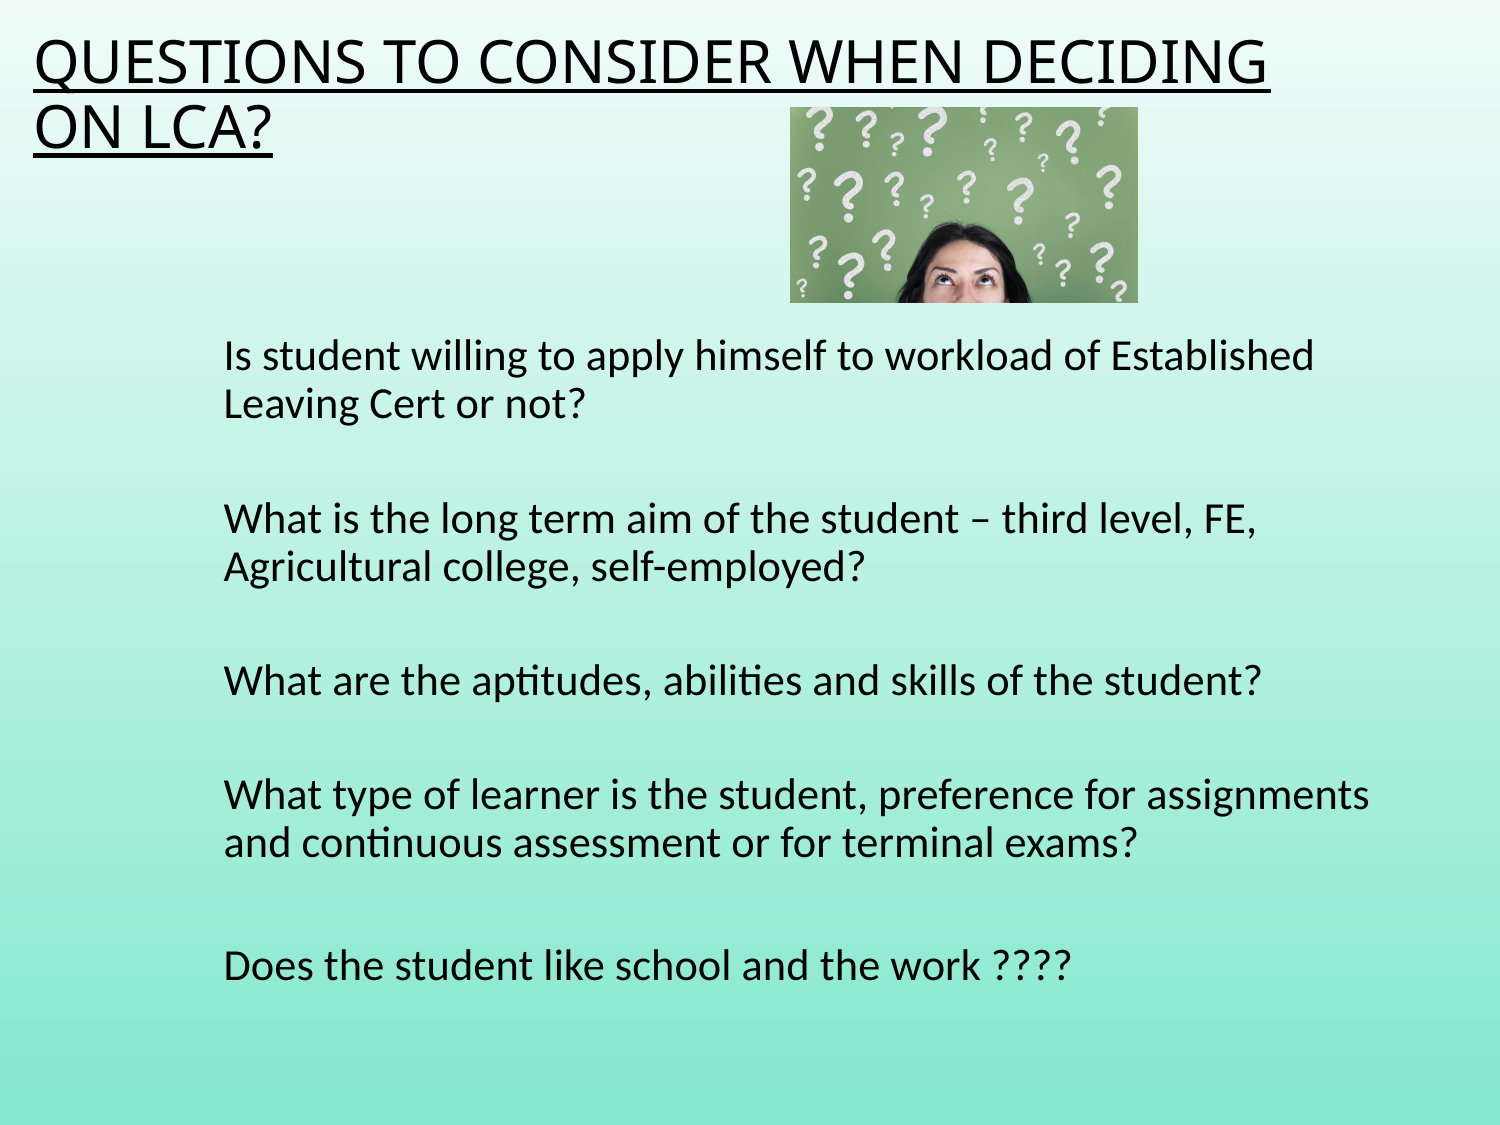

# QUESTIONS TO CONSIDER WHEN DECIDING ON LCA?
Is student willing to apply himself to workload of Established Leaving Cert or not?
What is the long term aim of the student – third level, FE, Agricultural college, self-employed?
What are the aptitudes, abilities and skills of the student?
What type of learner is the student, preference for assignments and continuous assessment or for terminal exams?
Does the student like school and the work ????